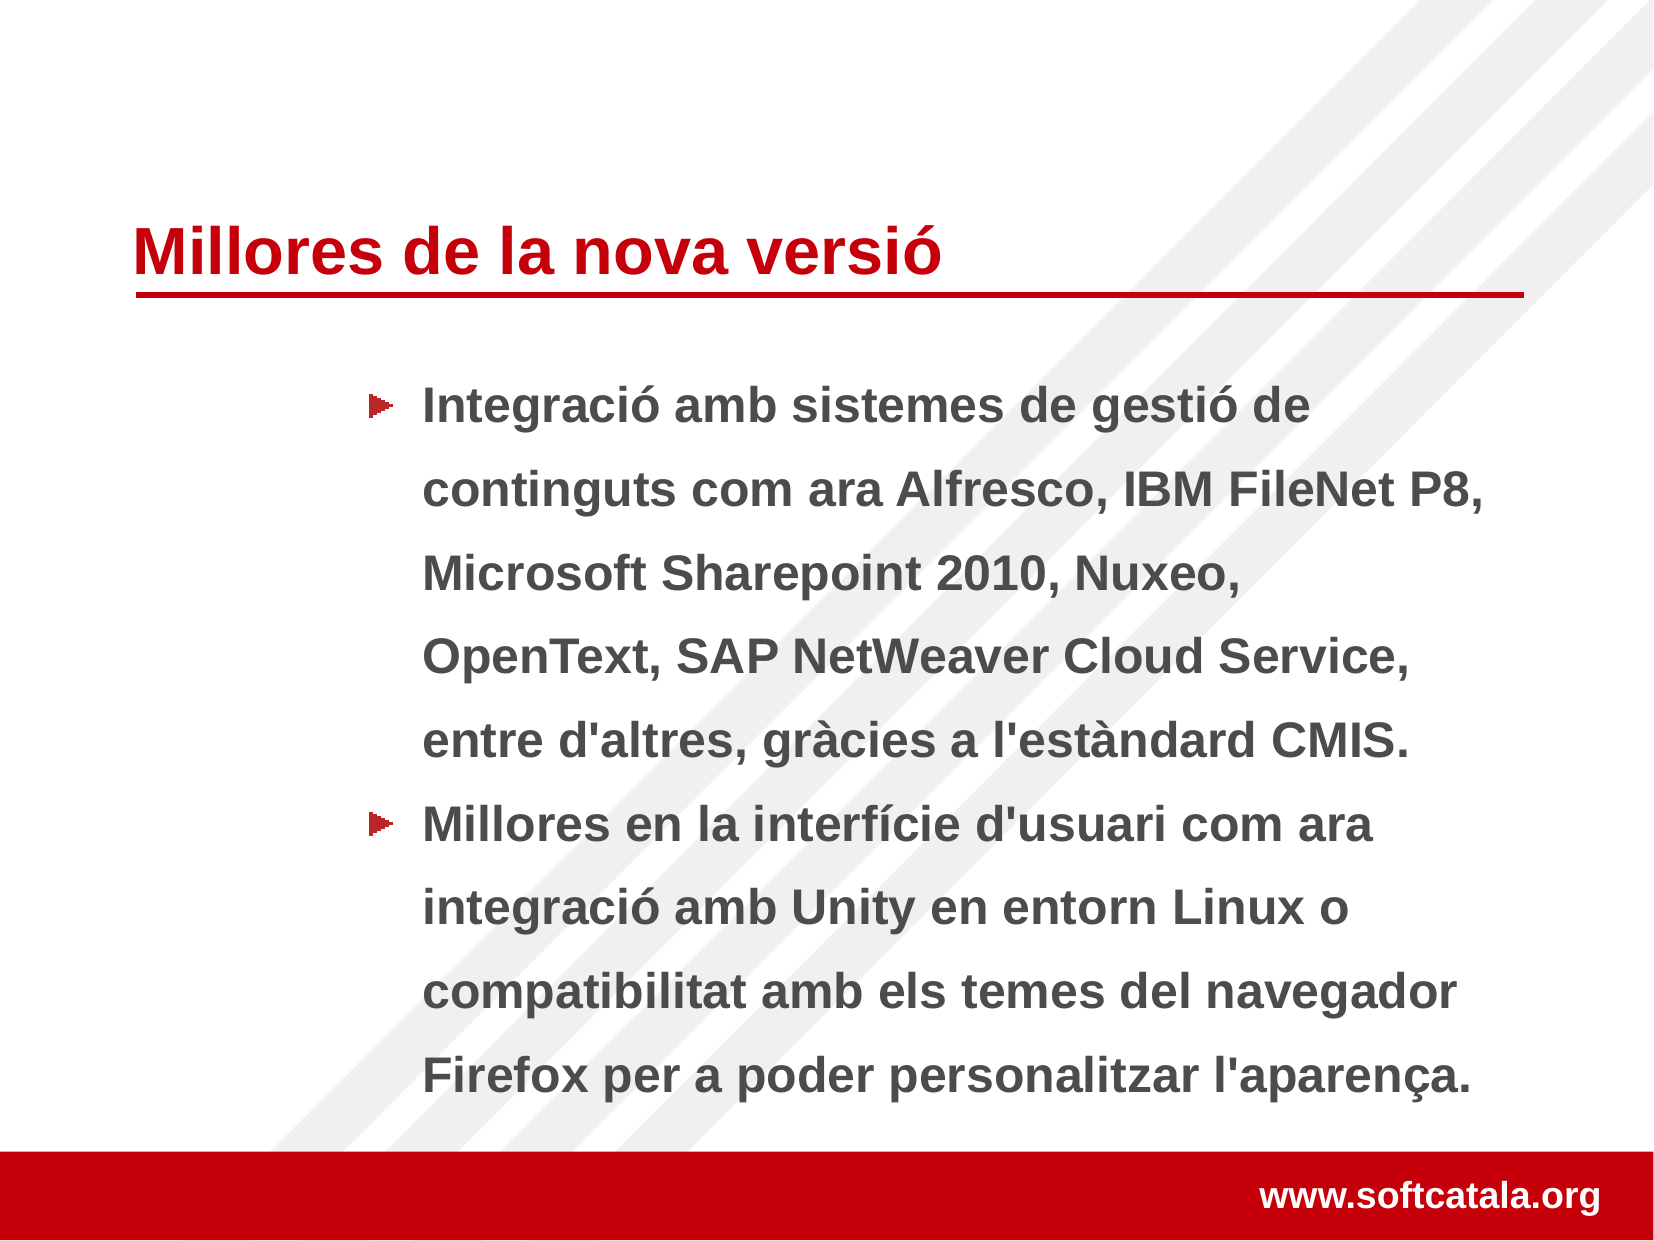

Millores de la nova versió
Integració amb sistemes de gestió de continguts com ara Alfresco, IBM FileNet P8, Microsoft Sharepoint 2010, Nuxeo, OpenText, SAP NetWeaver Cloud Service, entre d'altres, gràcies a l'estàndard CMIS.
Millores en la interfície d'usuari com ara integració amb Unity en entorn Linux o compatibilitat amb els temes del navegador Firefox per a poder personalitzar l'aparença.
 www.softcatala.org